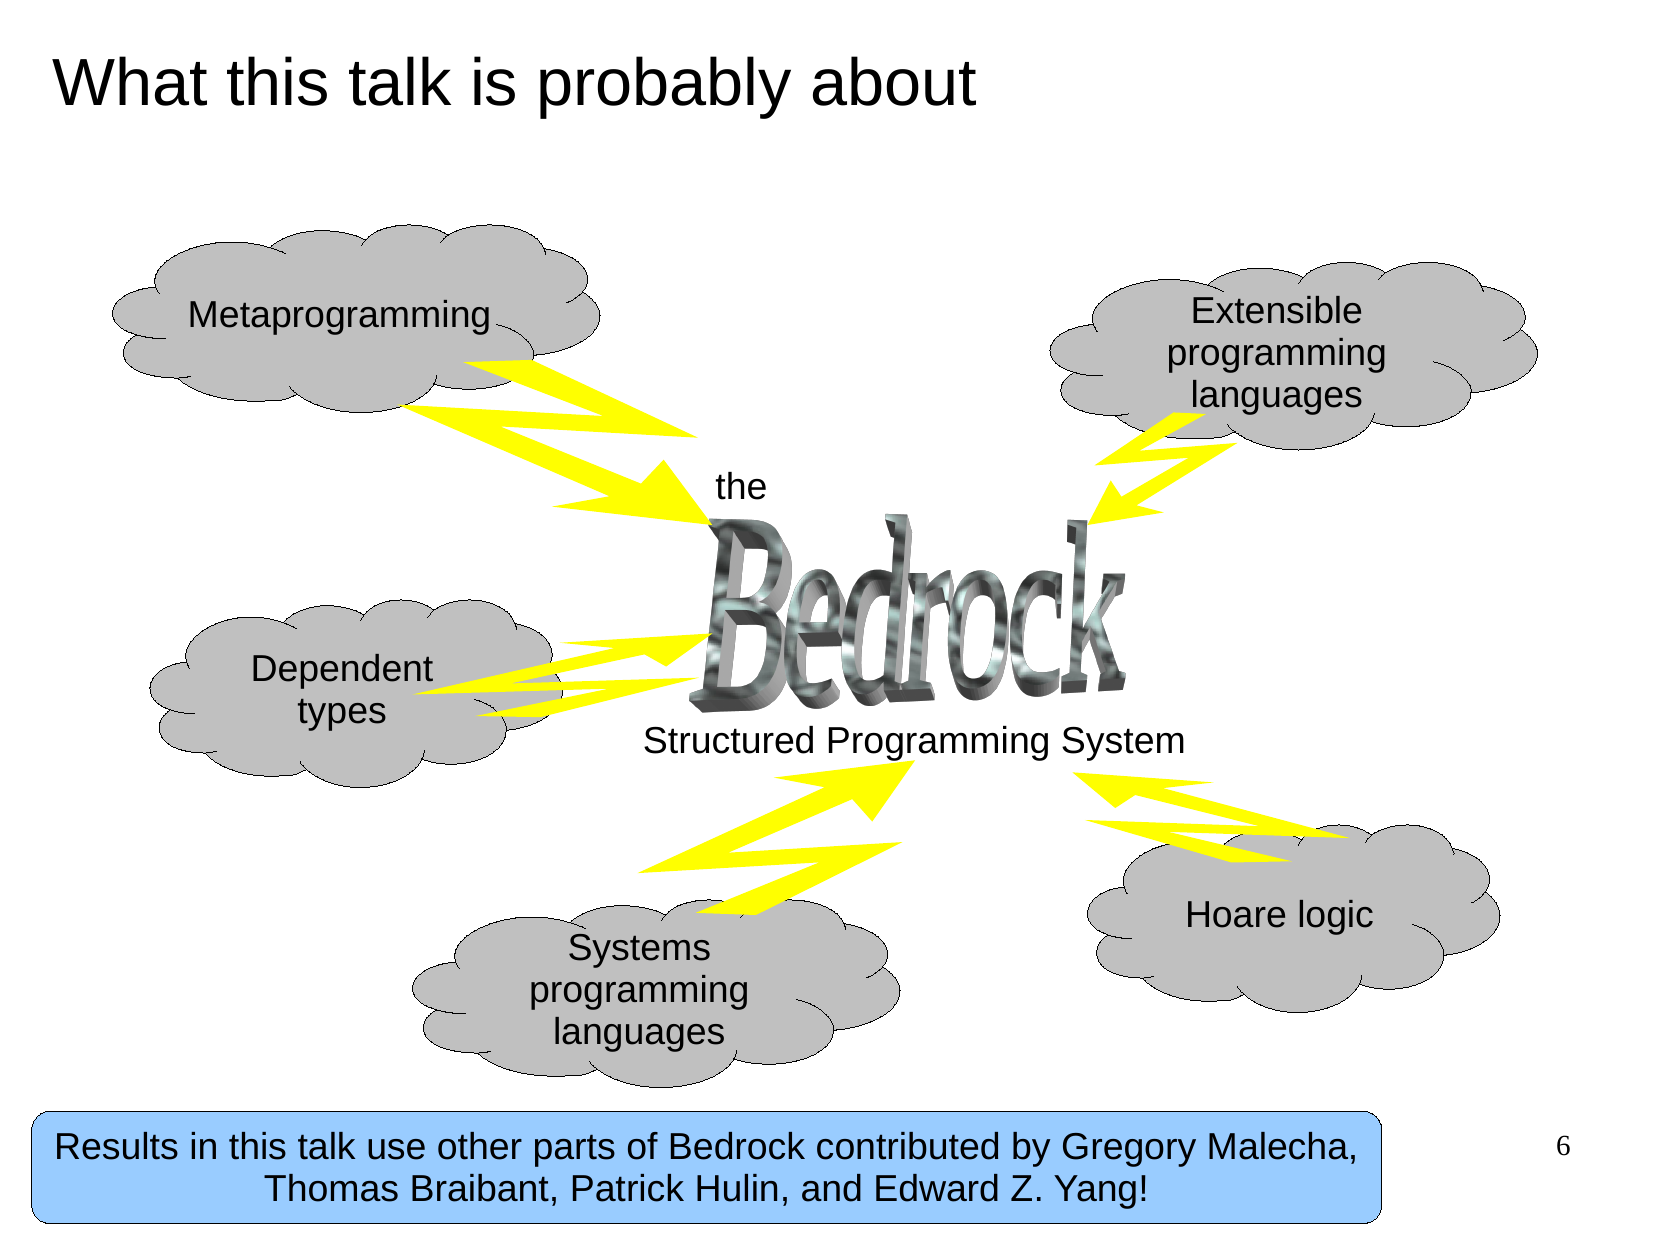

What this talk is probably about
Metaprogramming
Extensible programming languages
the
Bedrock
Structured Programming System
Dependent types
Hoare logic
Systems programming languages
Results in this talk use other parts of Bedrock contributed by Gregory Malecha, Thomas Braibant, Patrick Hulin, and Edward Z. Yang!
6